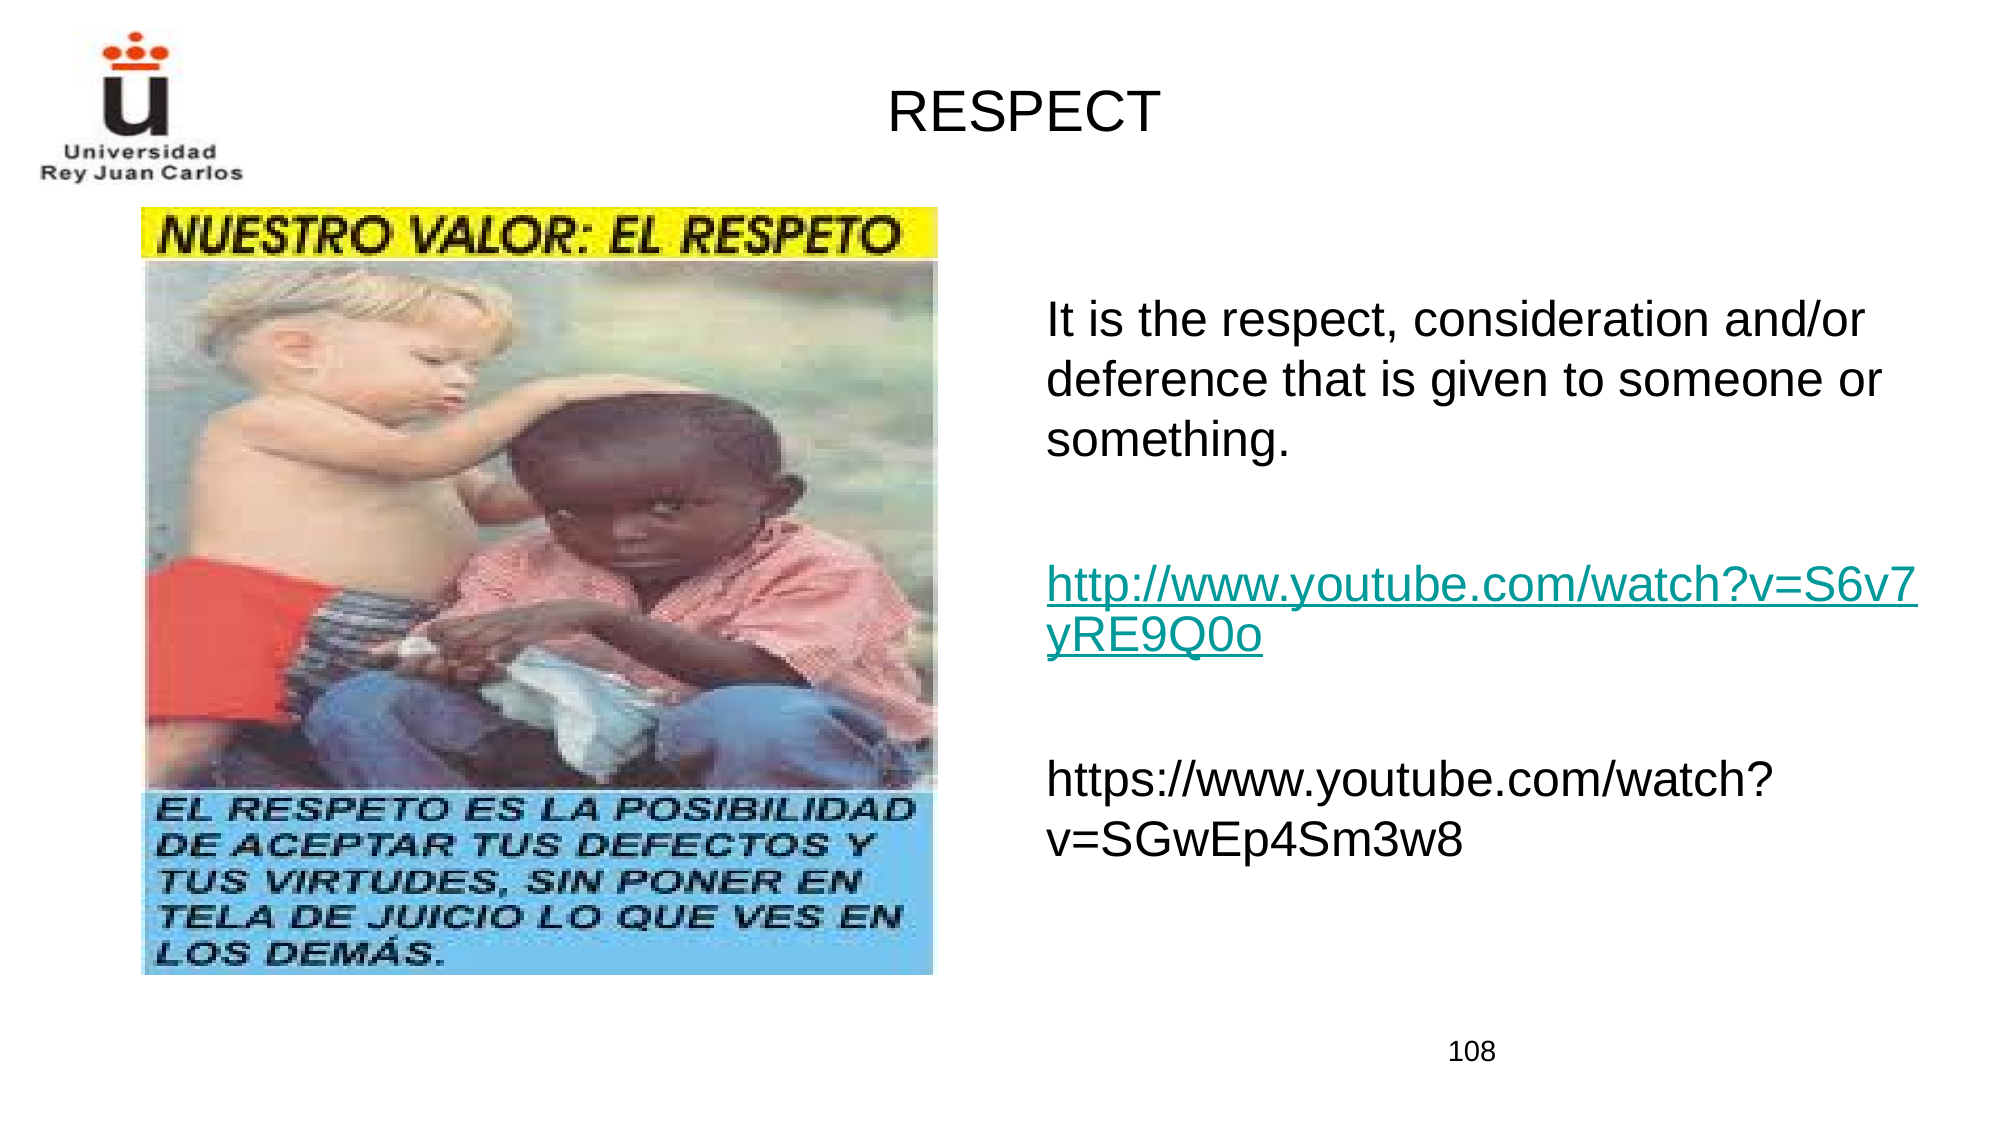

RESPECT
It is the respect, consideration and/or deference that is given to someone or something.
http://www.youtube.com/watch?v=S6v7yRE9Q0o
https://www.youtube.com/watch?v=SGwEp4Sm3w8